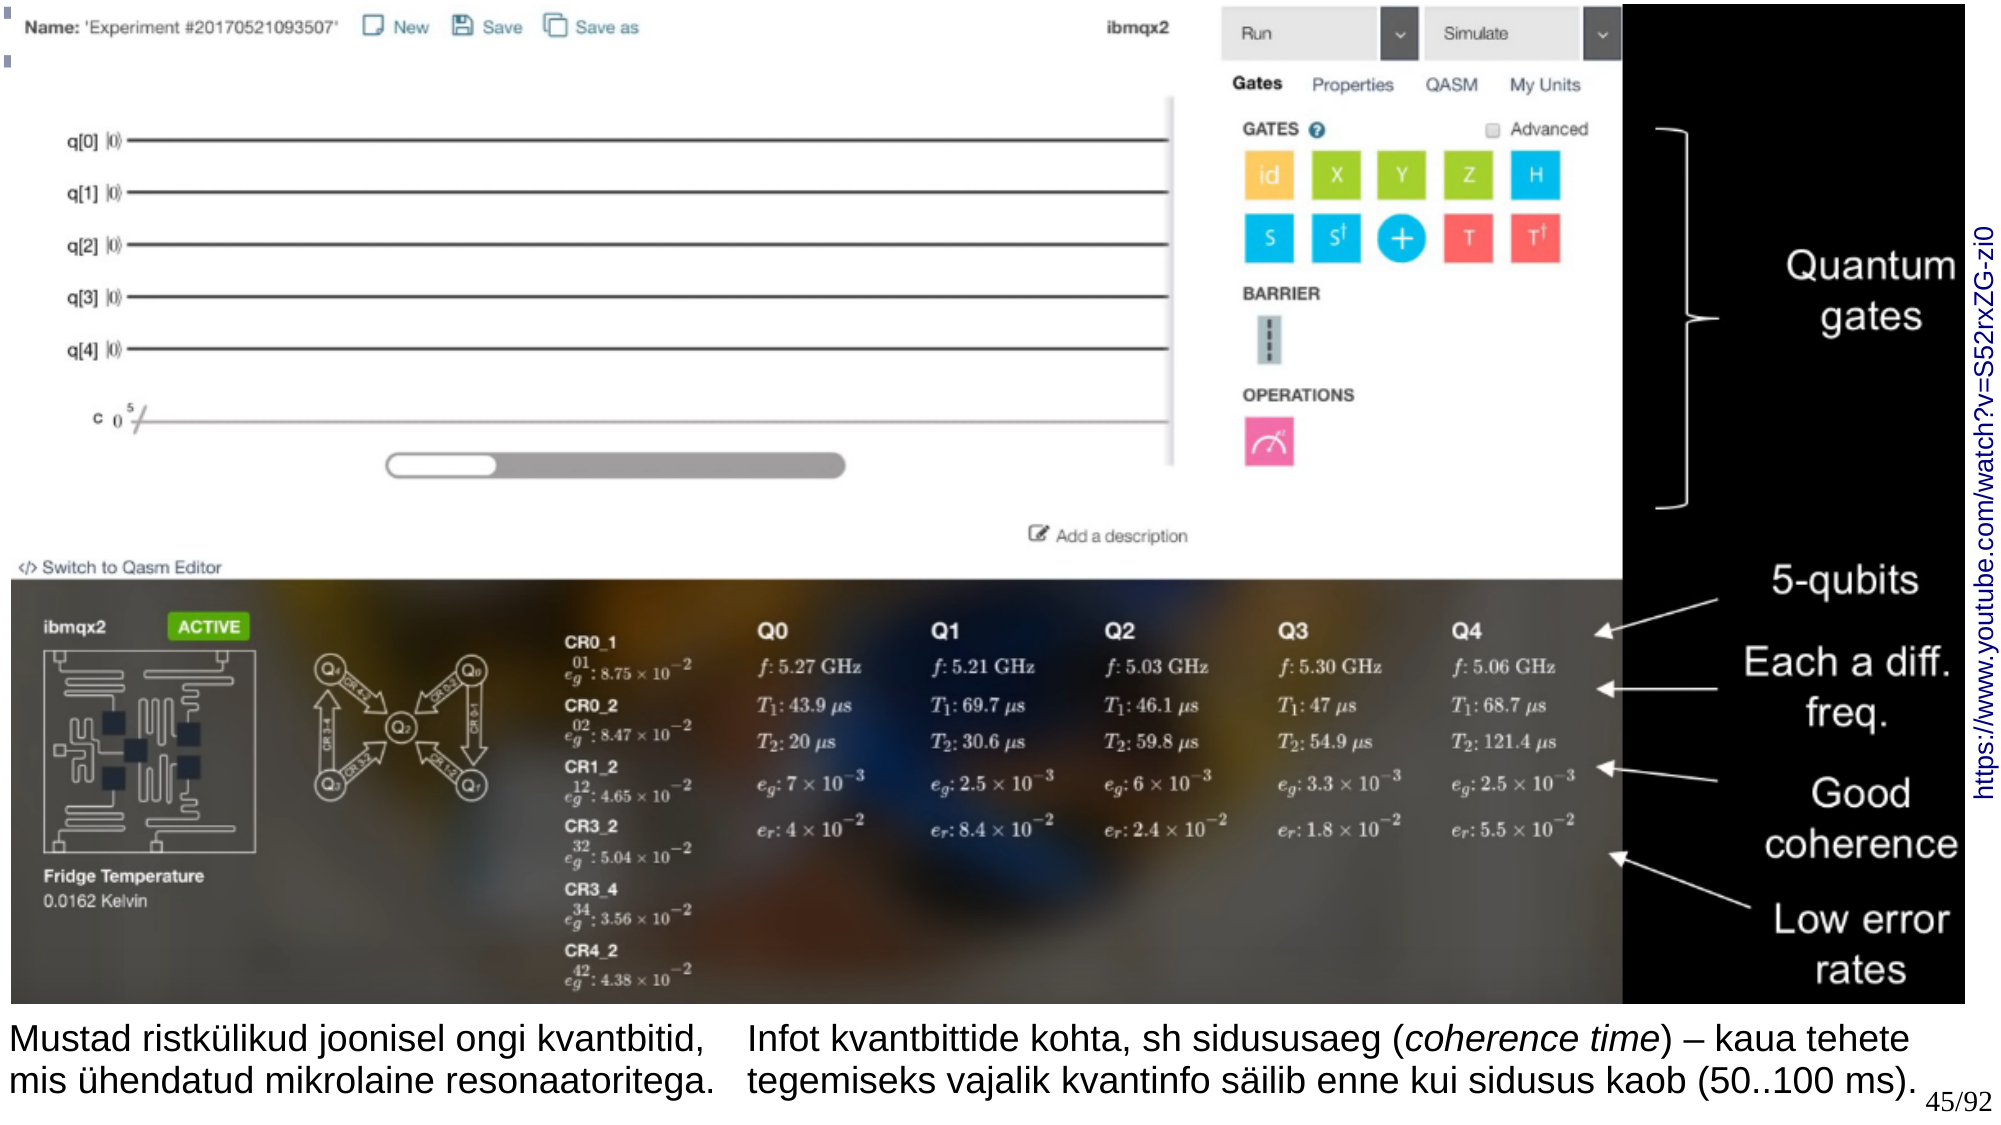

https://www.youtube.com/watch?v=S52rxZG-zi0
Mustad ristkülikud joonisel ongi kvantbitid, mis ühendatud mikrolaine resonaatoritega.
Infot kvantbittide kohta, sh sidususaeg (coherence time) – kaua tehete tegemiseks vajalik kvantinfo säilib enne kui sidusus kaob (50..100 ms).
45